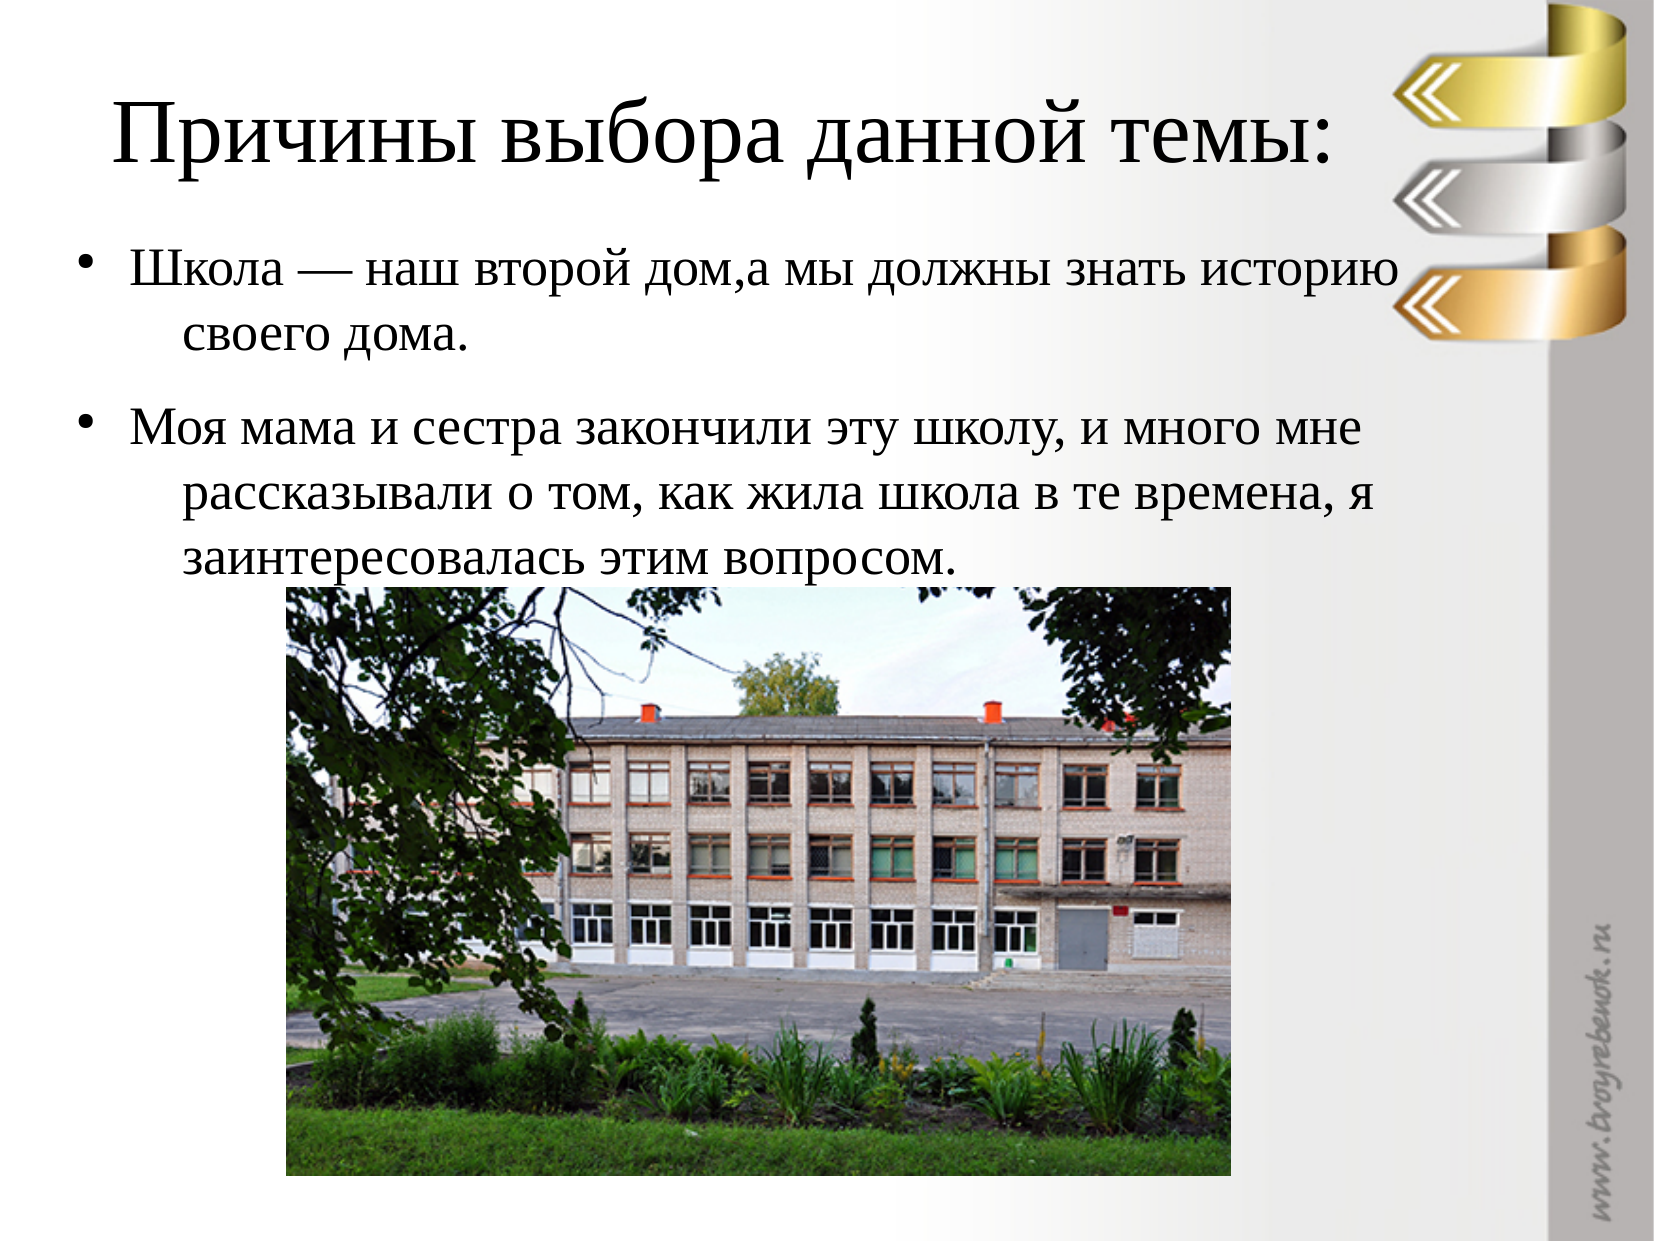

# Причины выбора данной темы:
Школа — наш второй дом,а мы должны знать историю своего дома.
Моя мама и сестра закончили эту школу, и много мне рассказывали о том, как жила школа в те времена, я заинтересовалась этим вопросом.